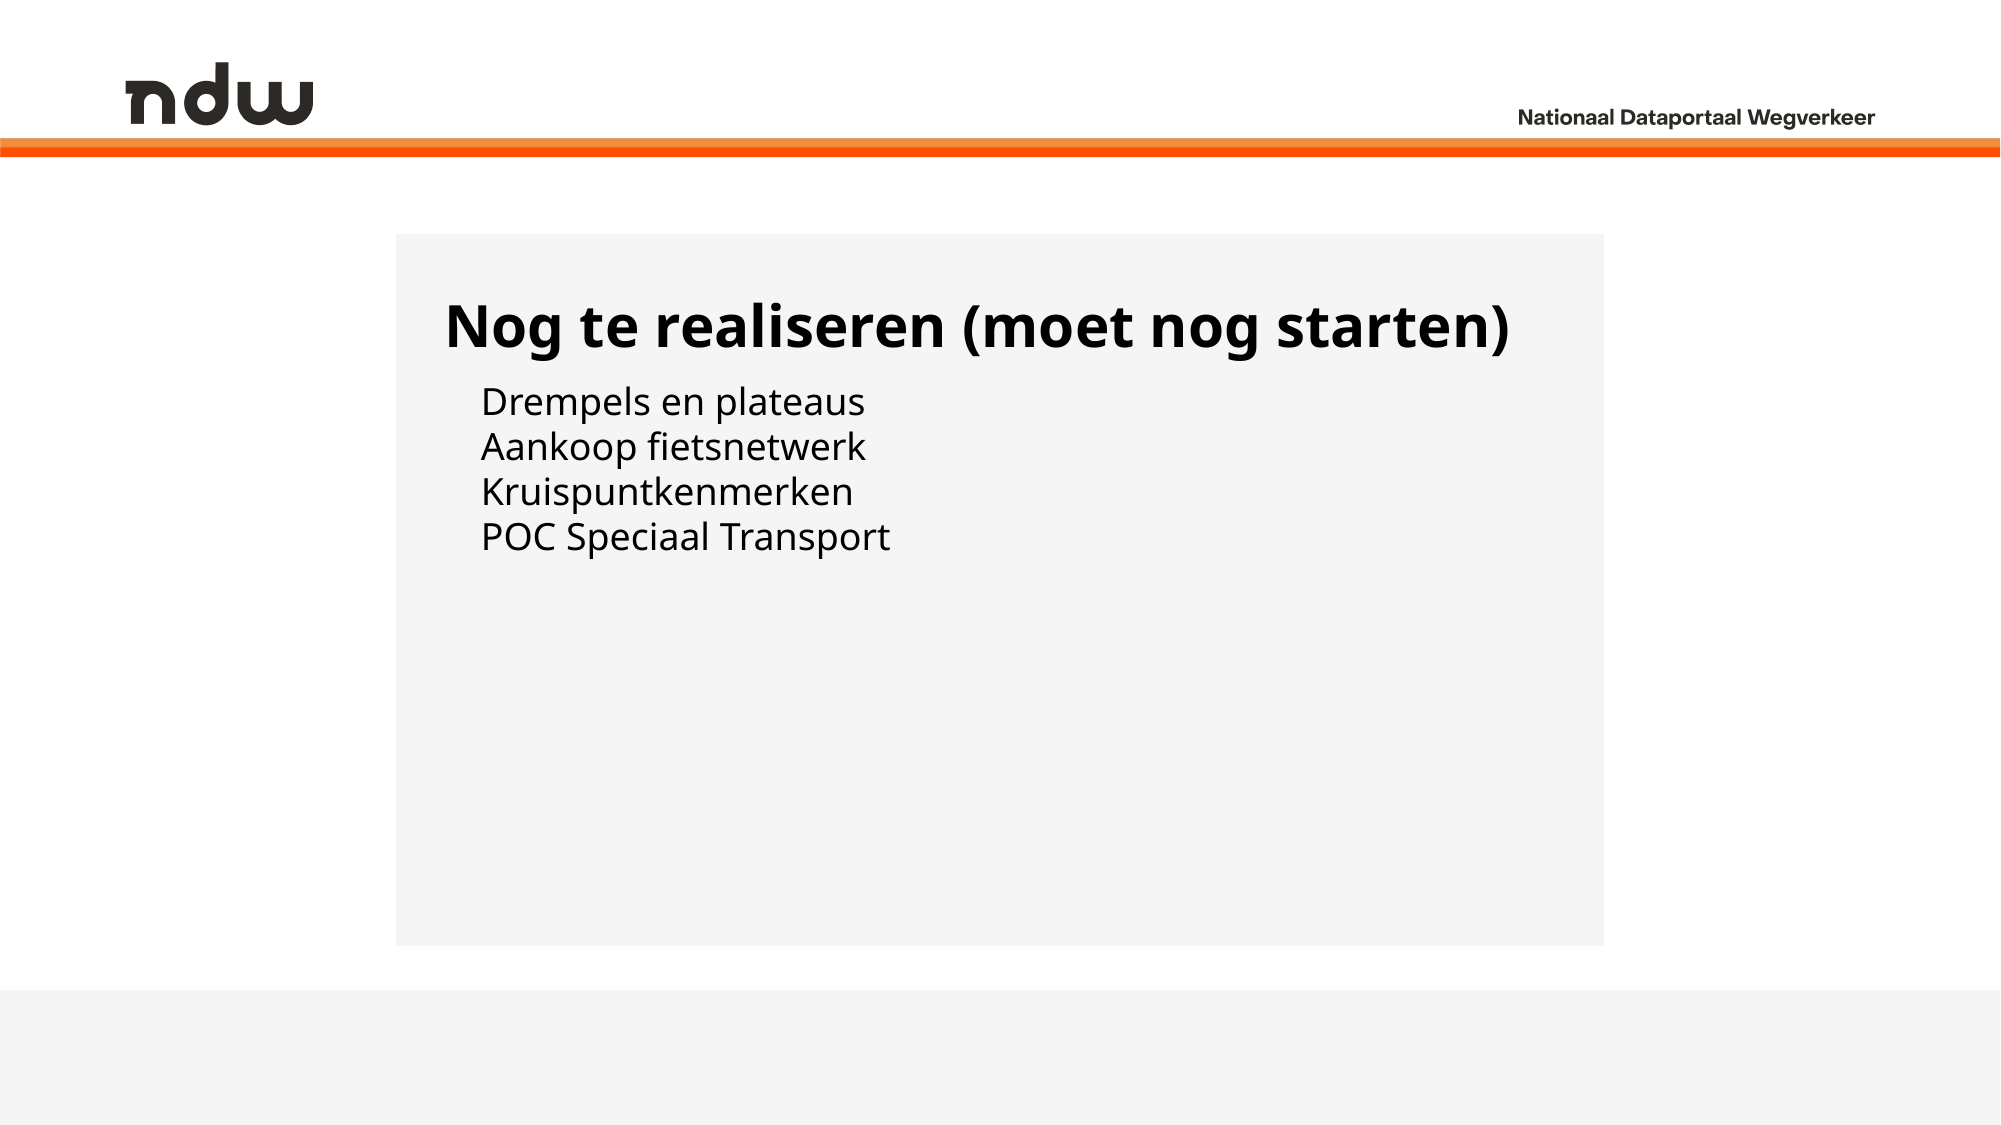

Nog te realiseren (moet nog starten)
# Drempels en plateaus
Aankoop fietsnetwerk
Kruispuntkenmerken
POC Speciaal Transport